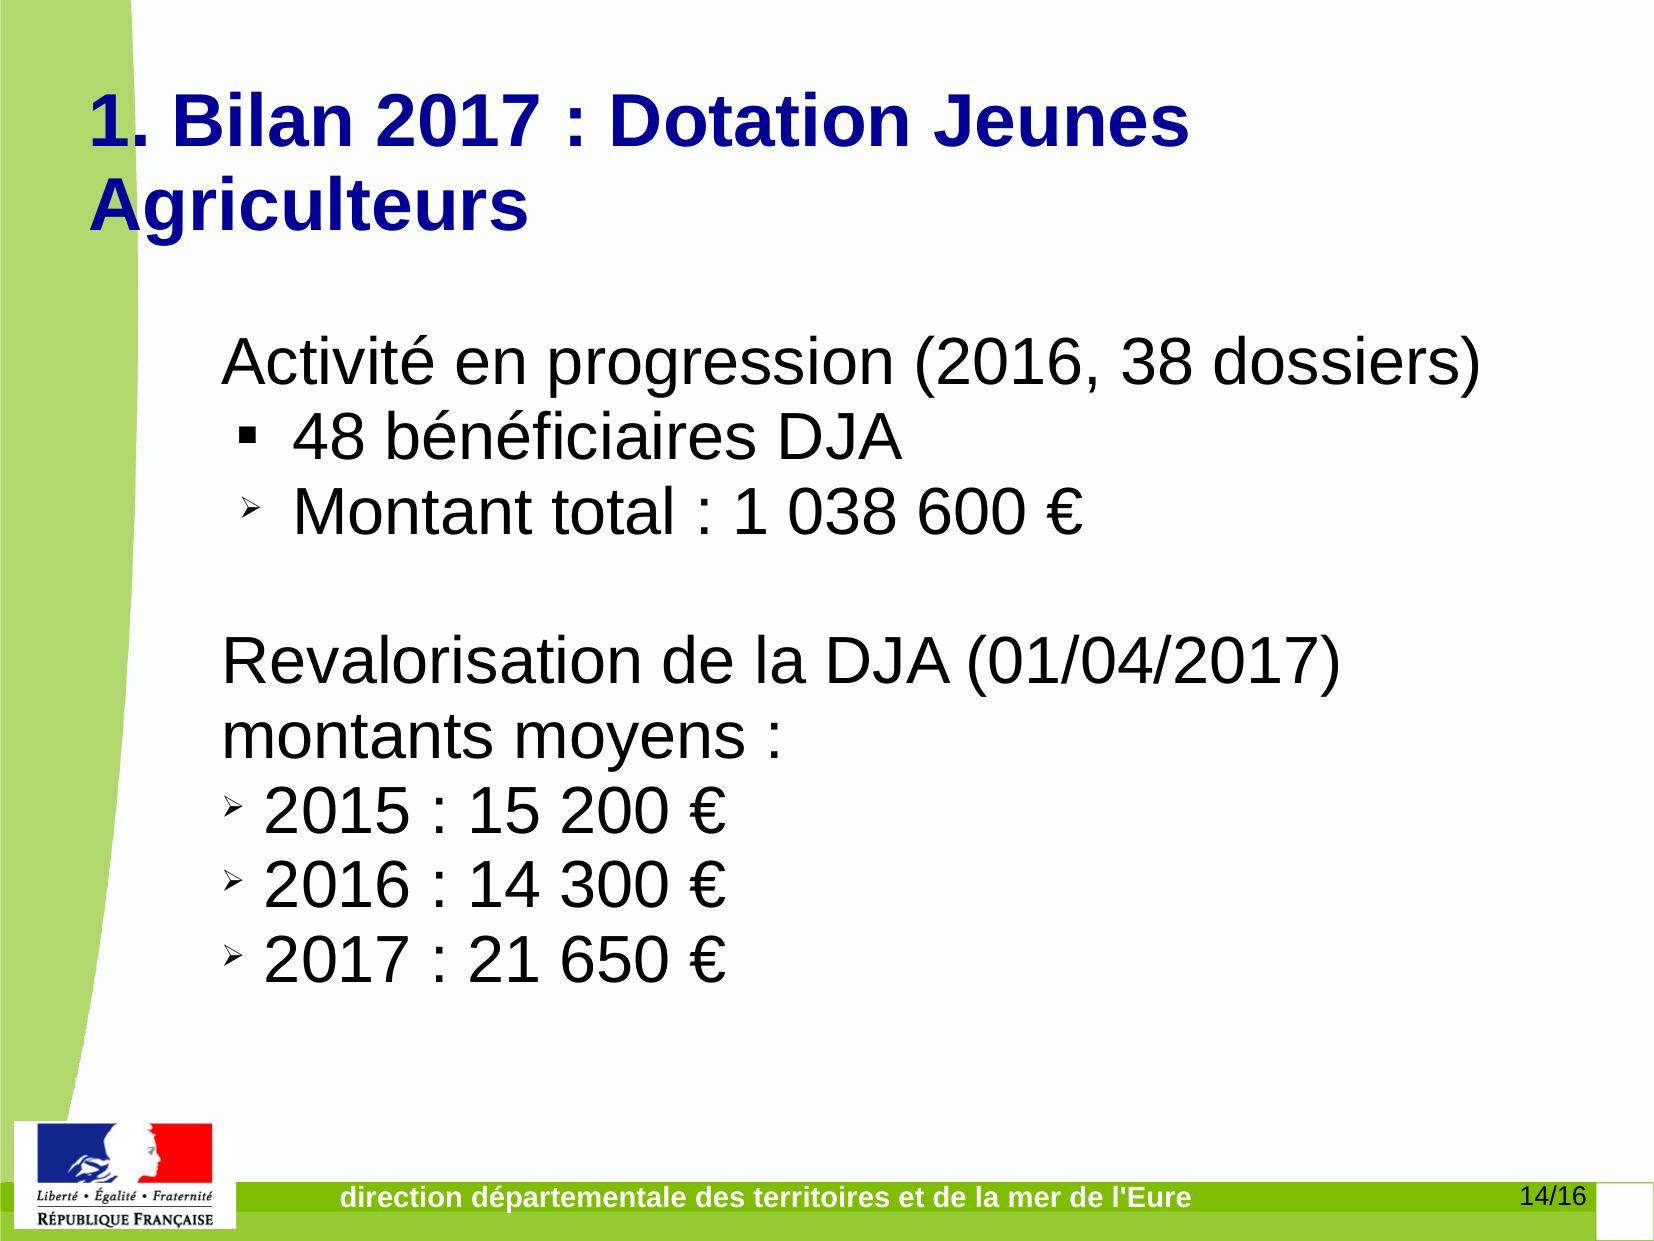

# 1. Bilan 2017 : Dotation Jeunes Agriculteurs
Activité en progression (2016, 38 dossiers)
48 bénéficiaires DJA
Montant total : 1 038 600 €
Revalorisation de la DJA (01/04/2017)
montants moyens :
 2015 : 15 200 €
 2016 : 14 300 €
 2017 : 21 650 €
14